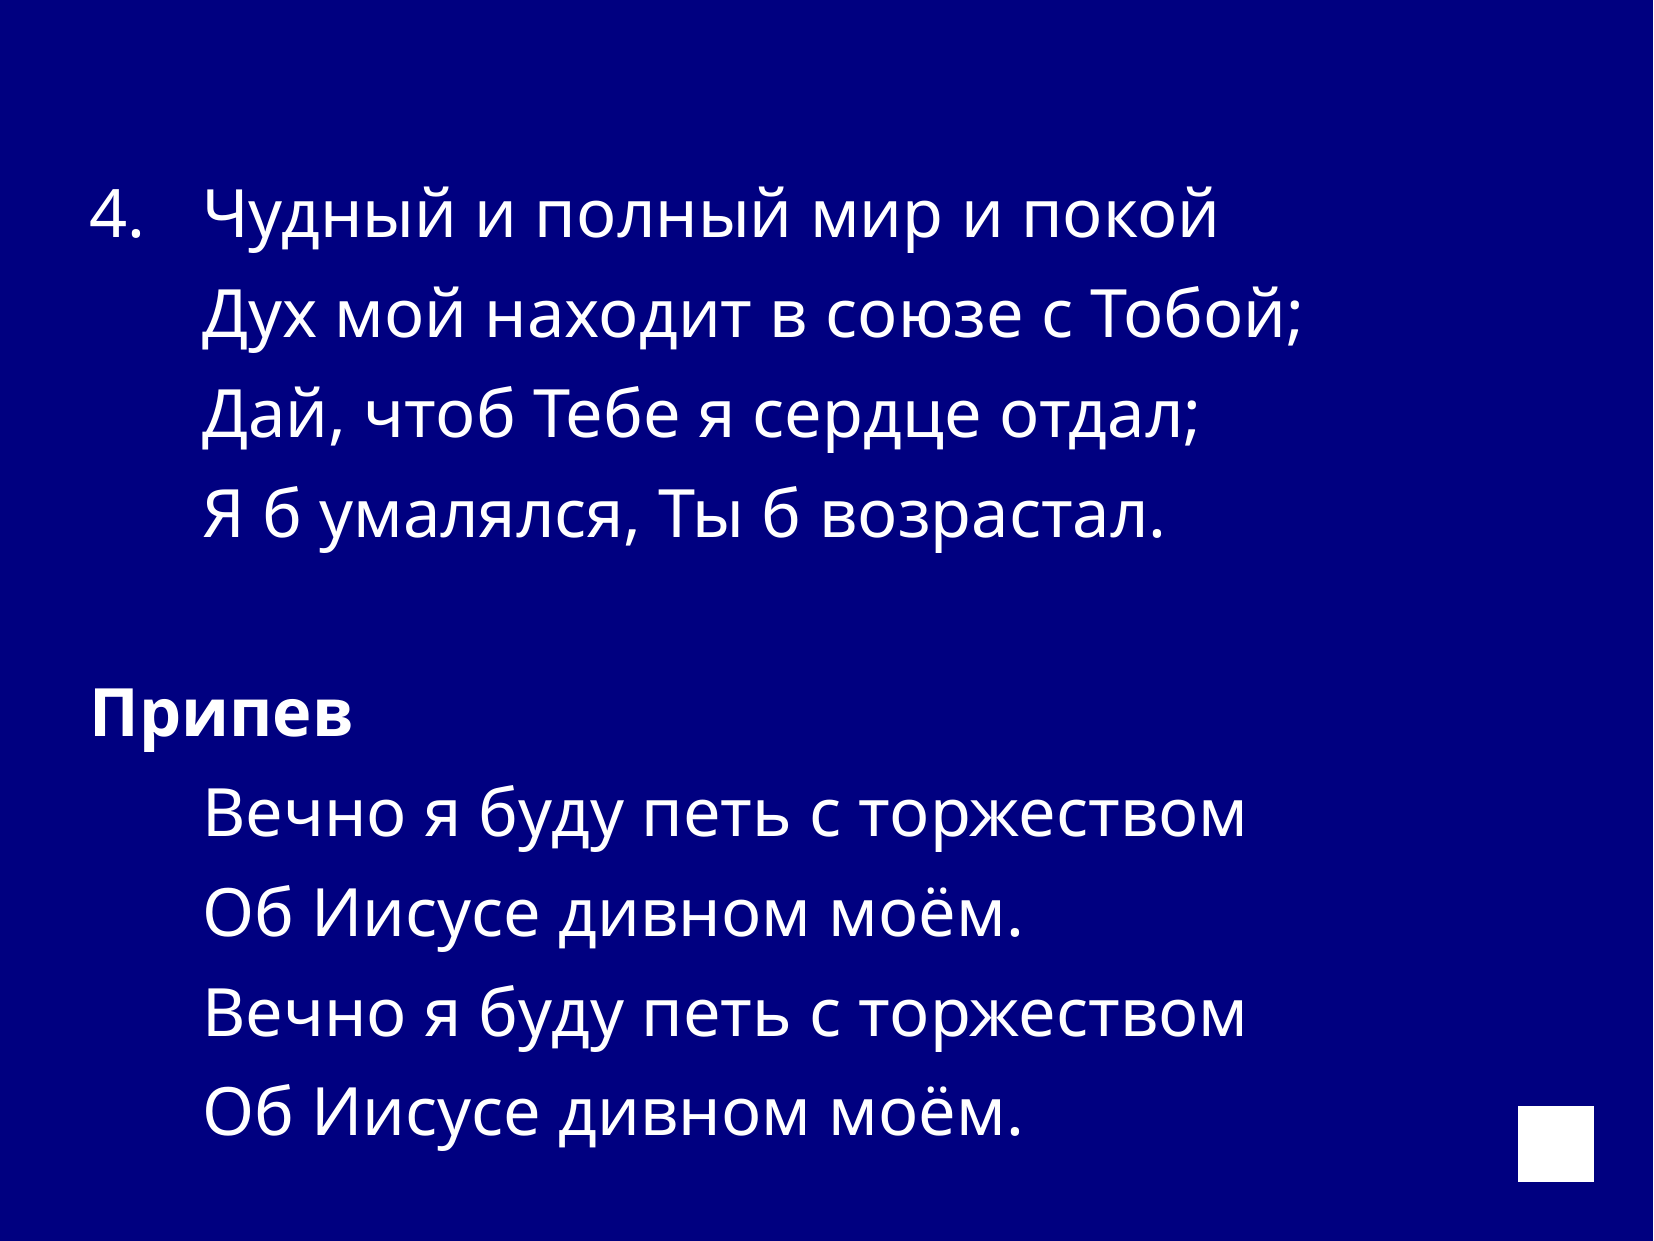

4.	Чудный и полный мир и покой
	Дух мой находит в союзе с Тобой;
	Дай, чтоб Тебе я сердце отдал;
	Я б умалялся, Ты б возрастал.
Припев
	Вечно я буду петь с торжеством
	Об Иисусе дивном моём.
	Вечно я буду петь с торжеством
	Об Иисусе дивном моём.